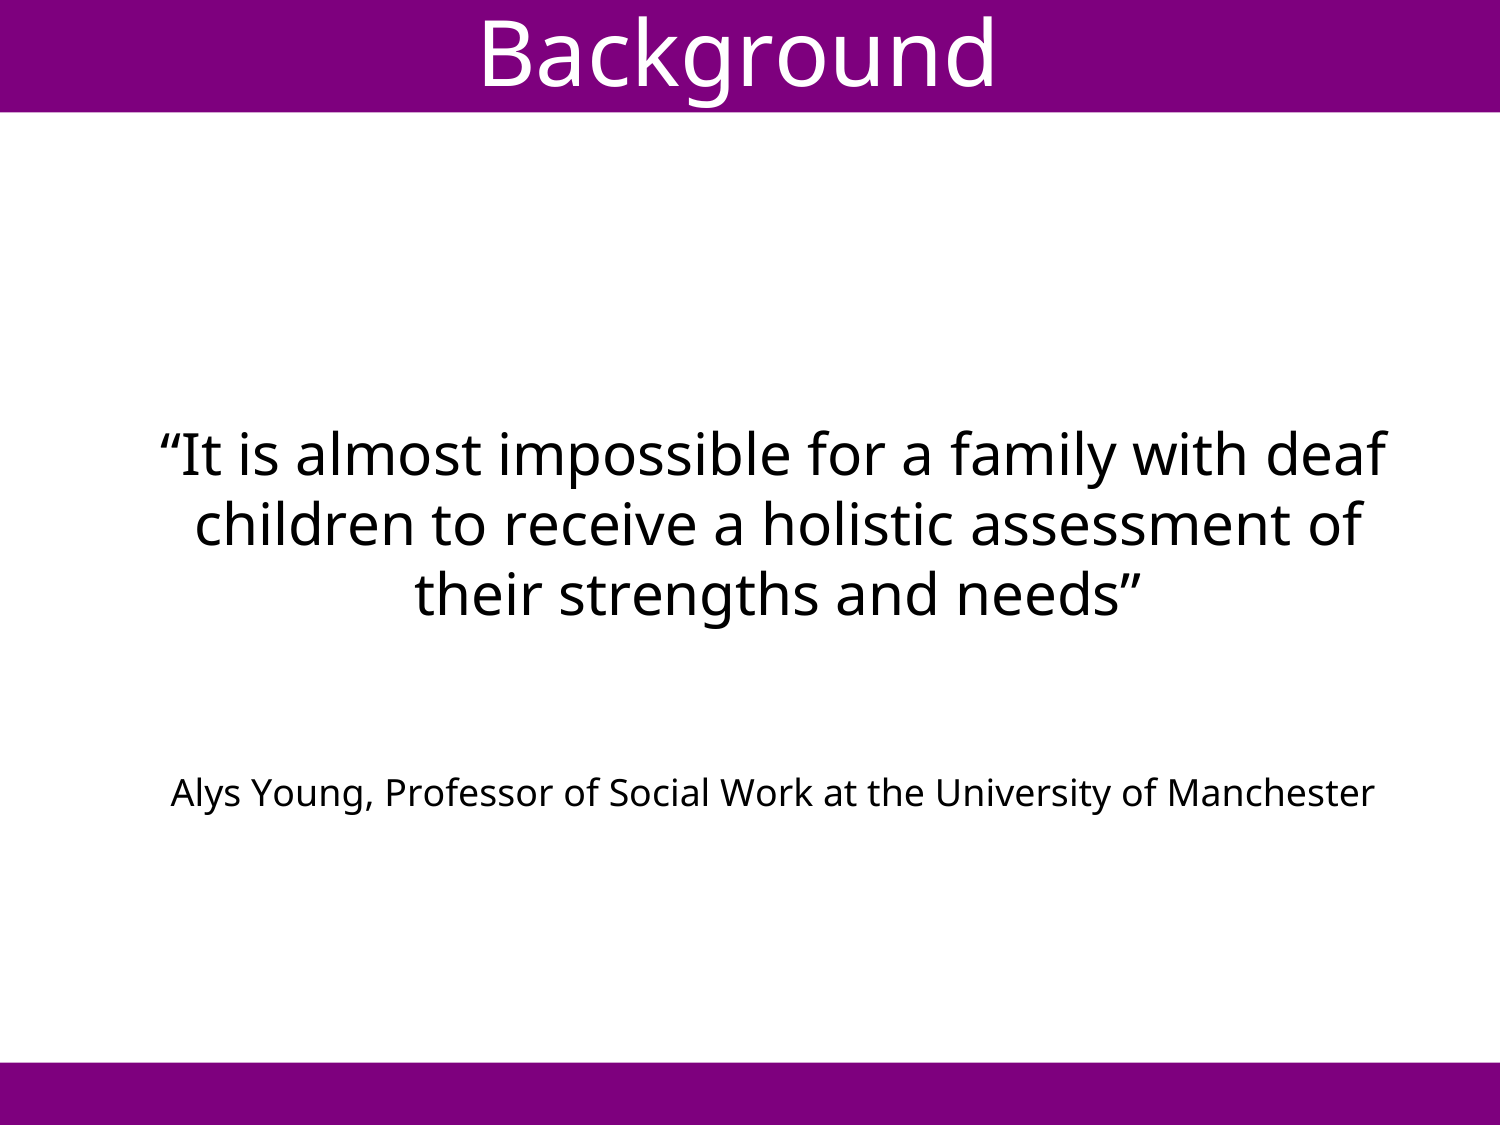

Background
# “It is almost impossible for a family with deaf children to receive a holistic assessment of their strengths and needs”
Alys Young, Professor of Social Work at the University of Manchester